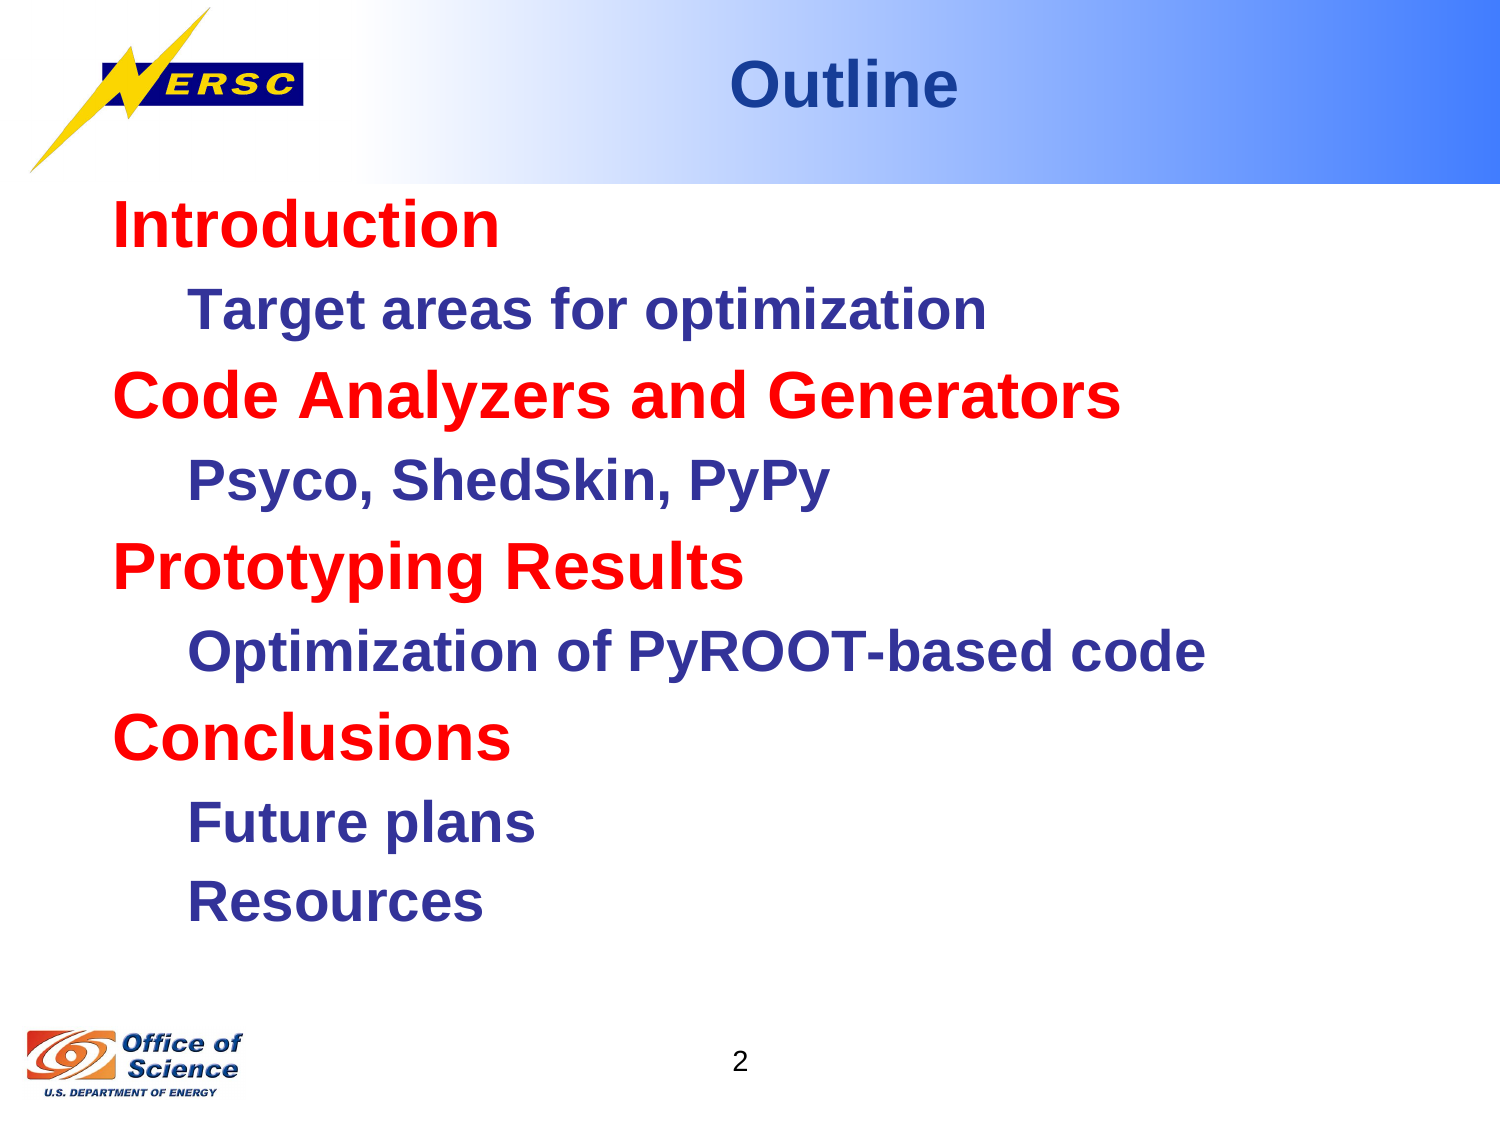

# Outline
Introduction
Target areas for optimization
Code Analyzers and Generators
Psyco, ShedSkin, PyPy
Prototyping Results
Optimization of PyROOT-based code
Conclusions
Future plans
Resources